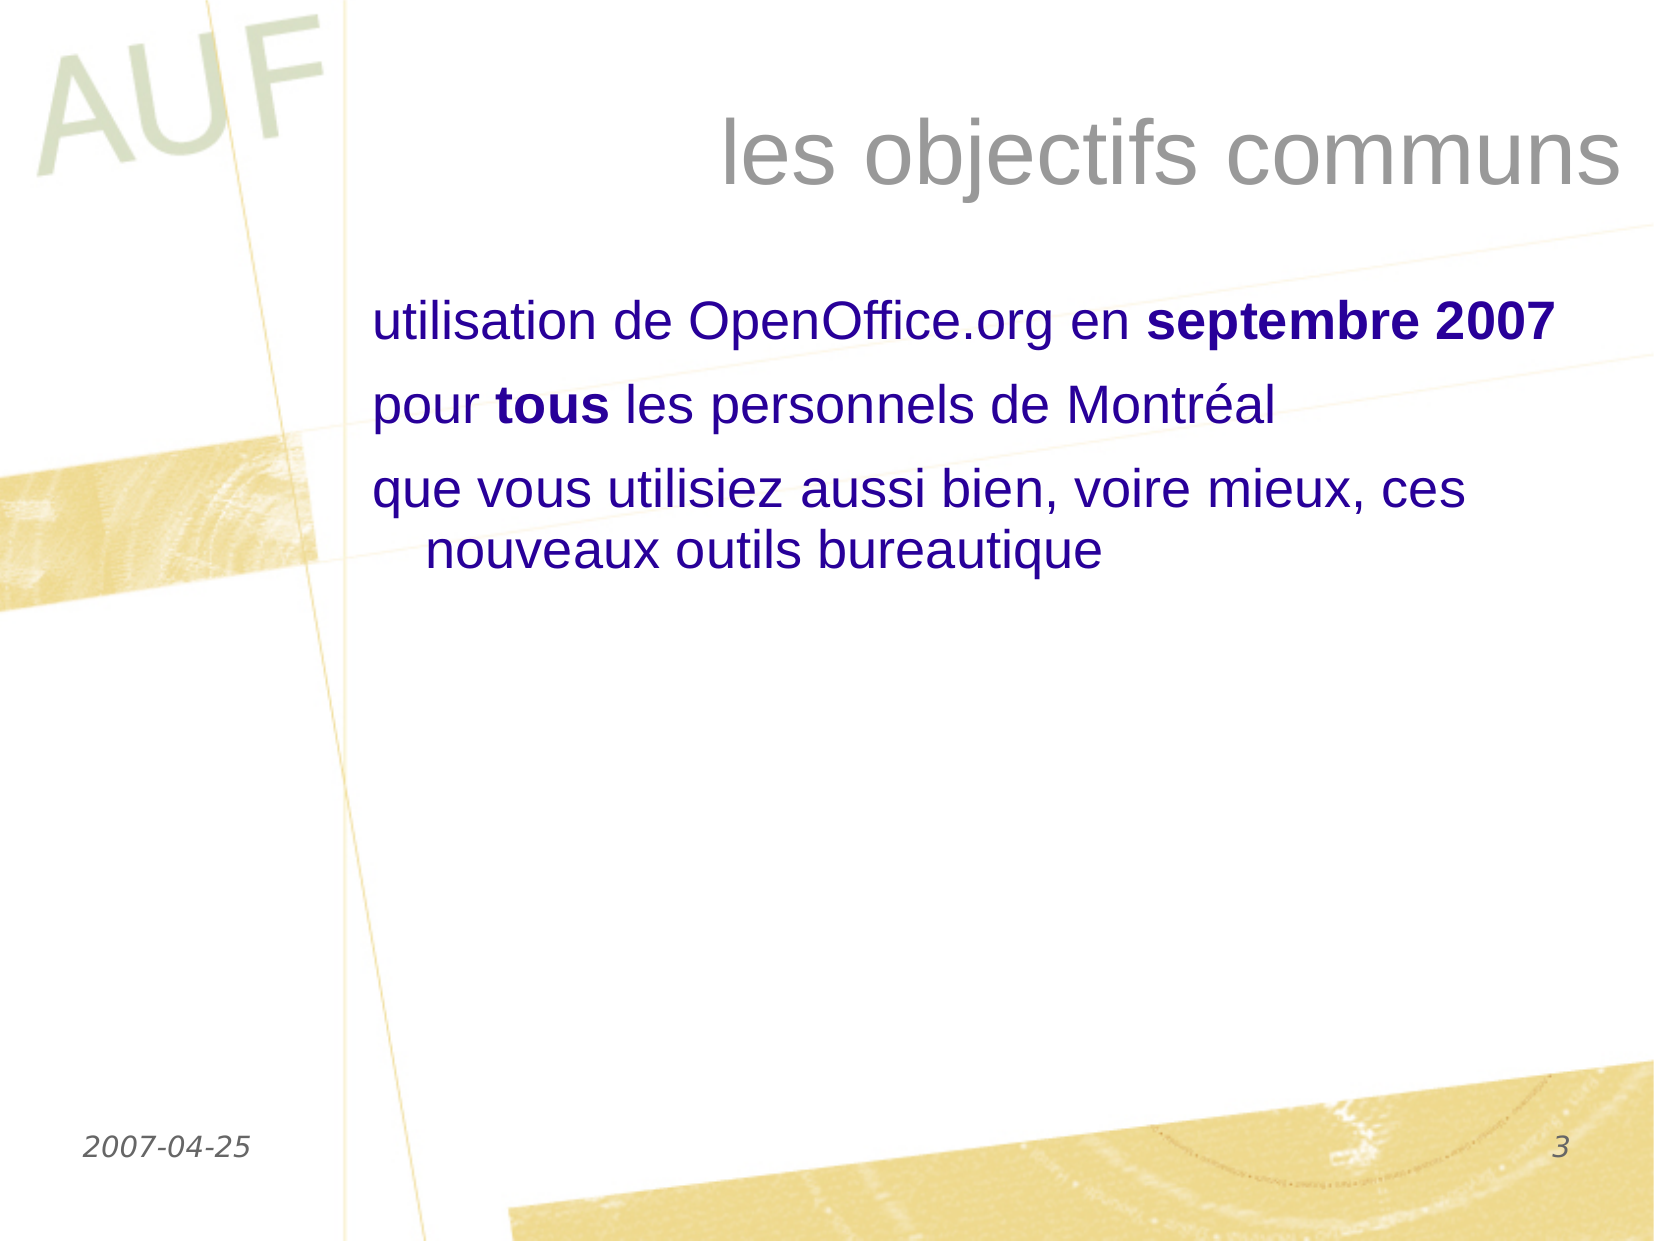

# les objectifs communs
utilisation de OpenOffice.org en septembre 2007
pour tous les personnels de Montréal
que vous utilisiez aussi bien, voire mieux, ces nouveaux outils bureautique
2007-04-25
3